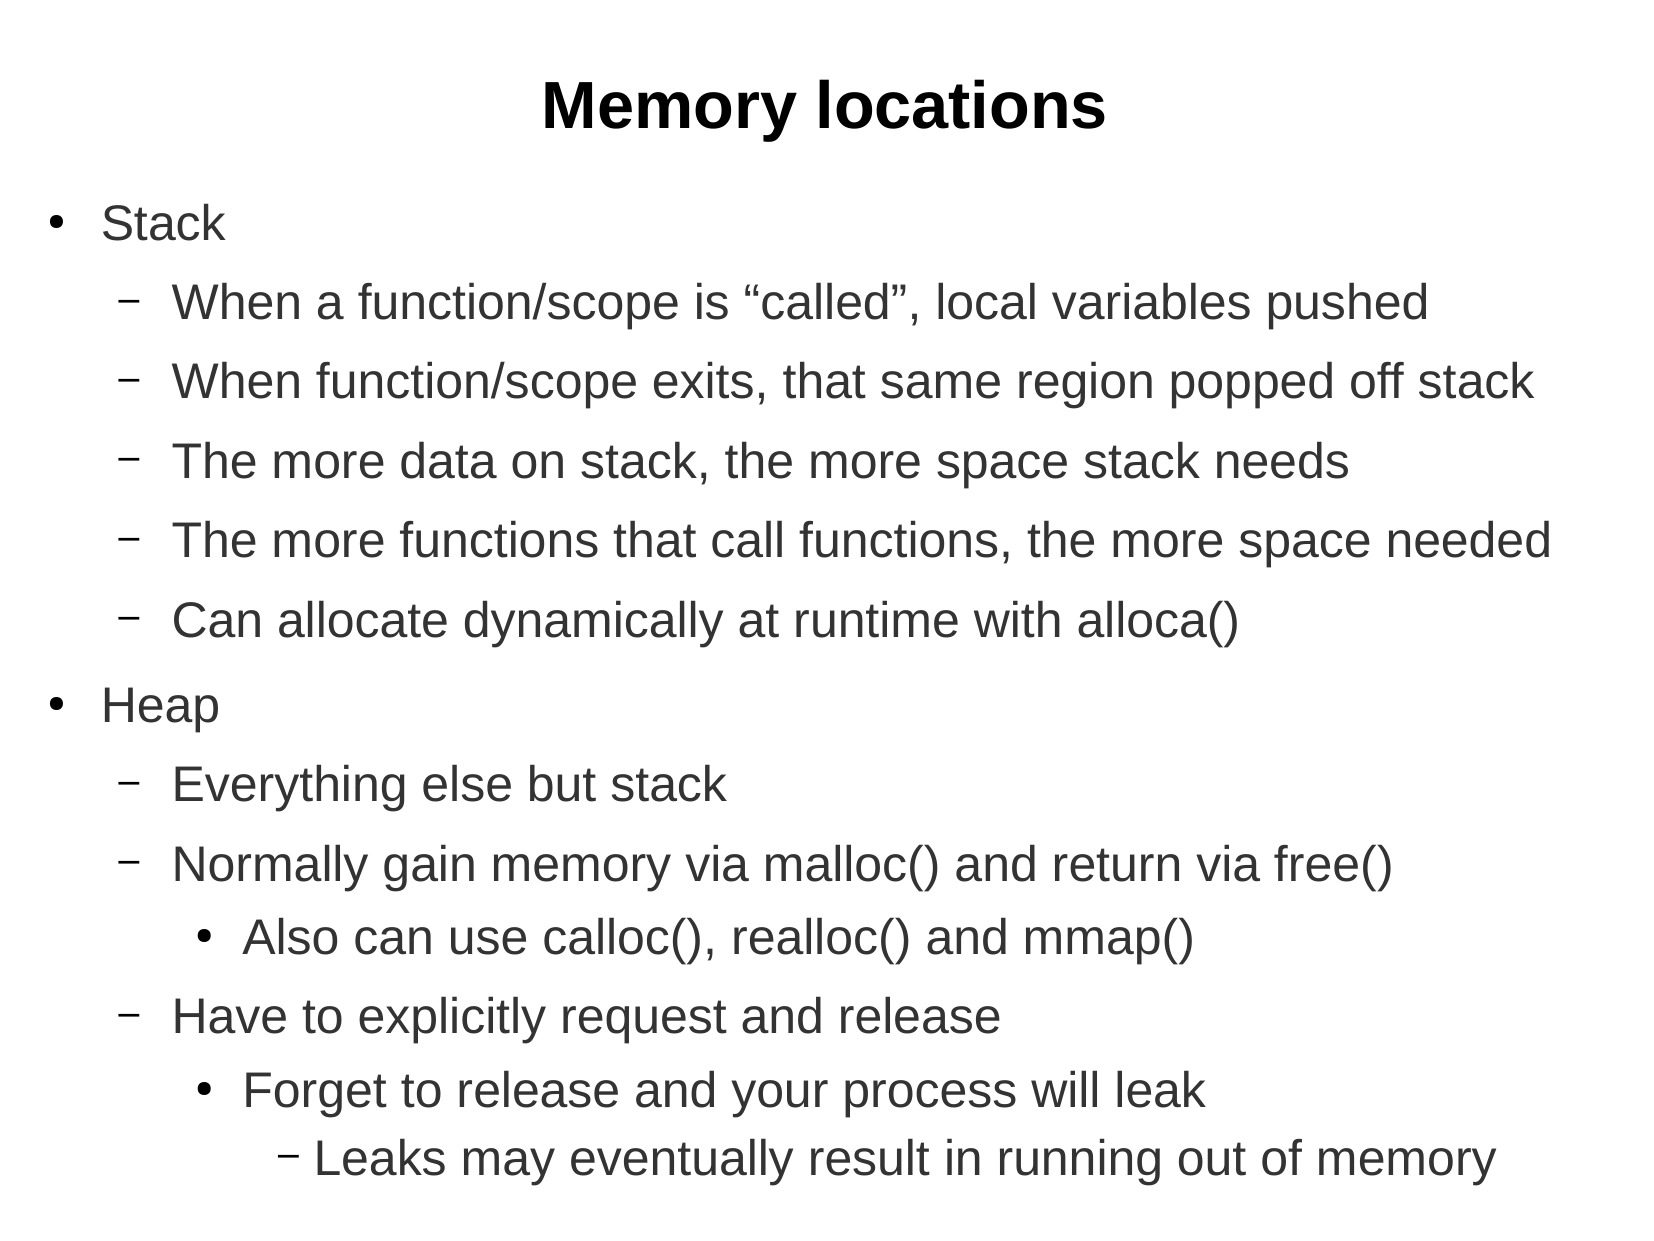

# Memory locations
Stack
When a function/scope is “called”, local variables pushed
When function/scope exits, that same region popped off stack
The more data on stack, the more space stack needs
The more functions that call functions, the more space needed
Can allocate dynamically at runtime with alloca()
Heap
Everything else but stack
Normally gain memory via malloc() and return via free()
Also can use calloc(), realloc() and mmap()
Have to explicitly request and release
Forget to release and your process will leak
Leaks may eventually result in running out of memory